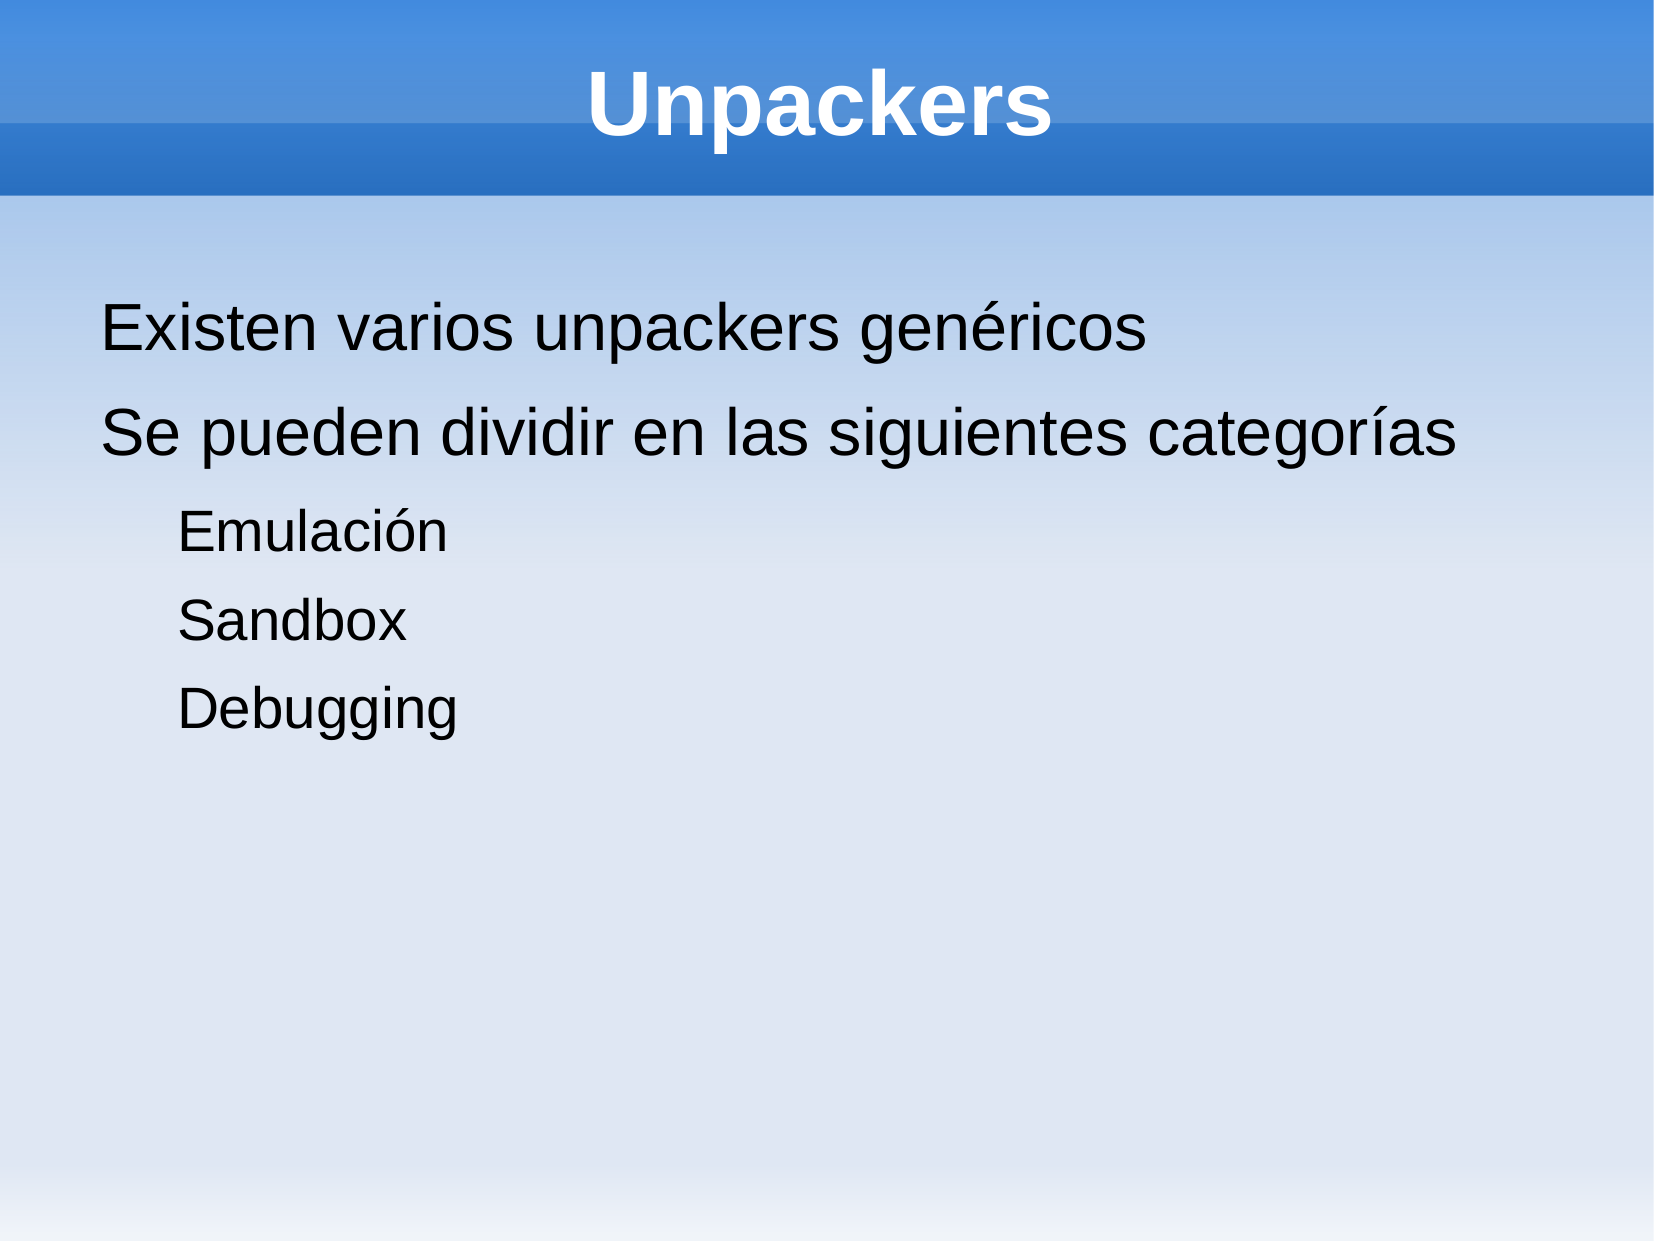

# Unpackers
Existen varios unpackers genéricos
Se pueden dividir en las siguientes categorías
Emulación
Sandbox
Debugging